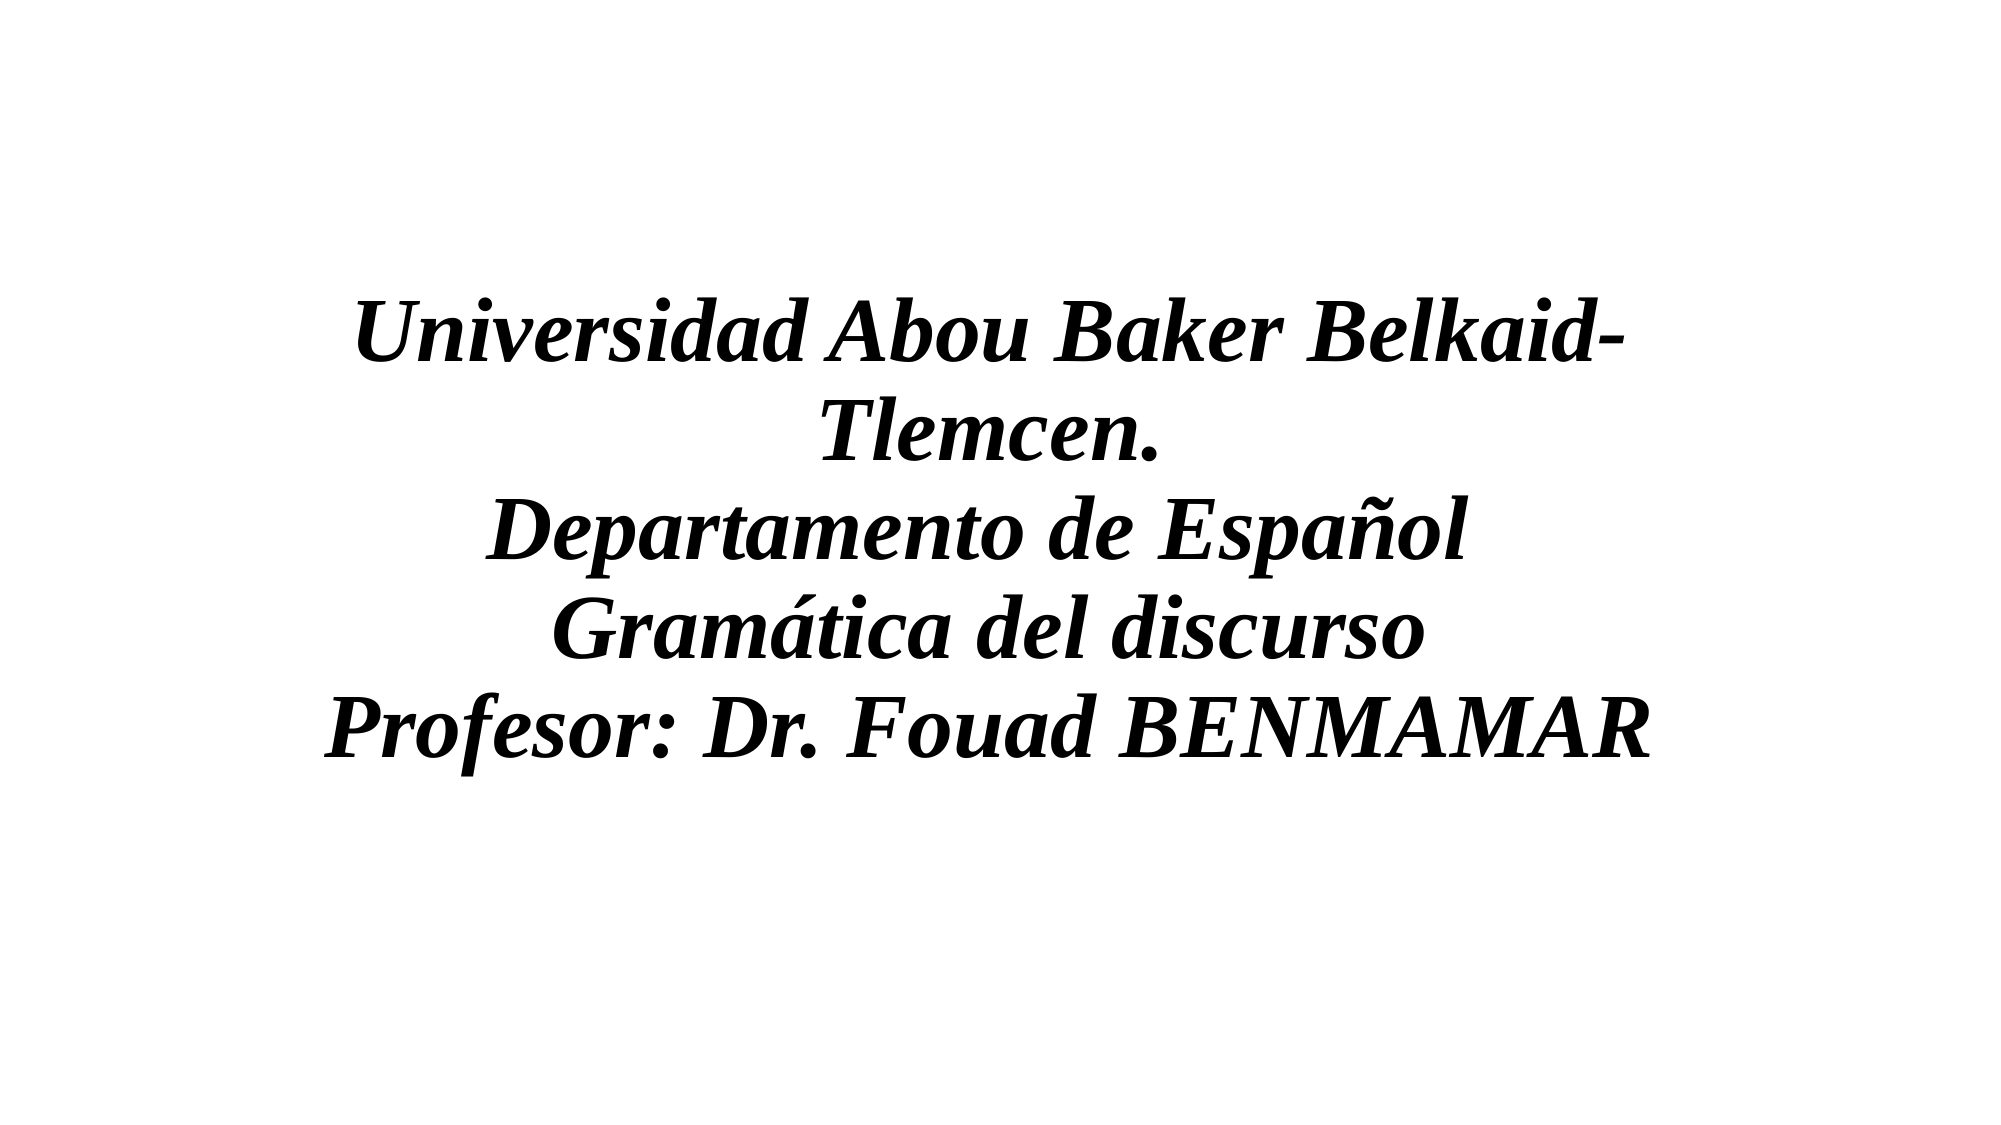

# Universidad Abou Baker Belkaid- Tlemcen. Departamento de Español Gramática del discurso Profesor: Dr. Fouad BENMAMAR